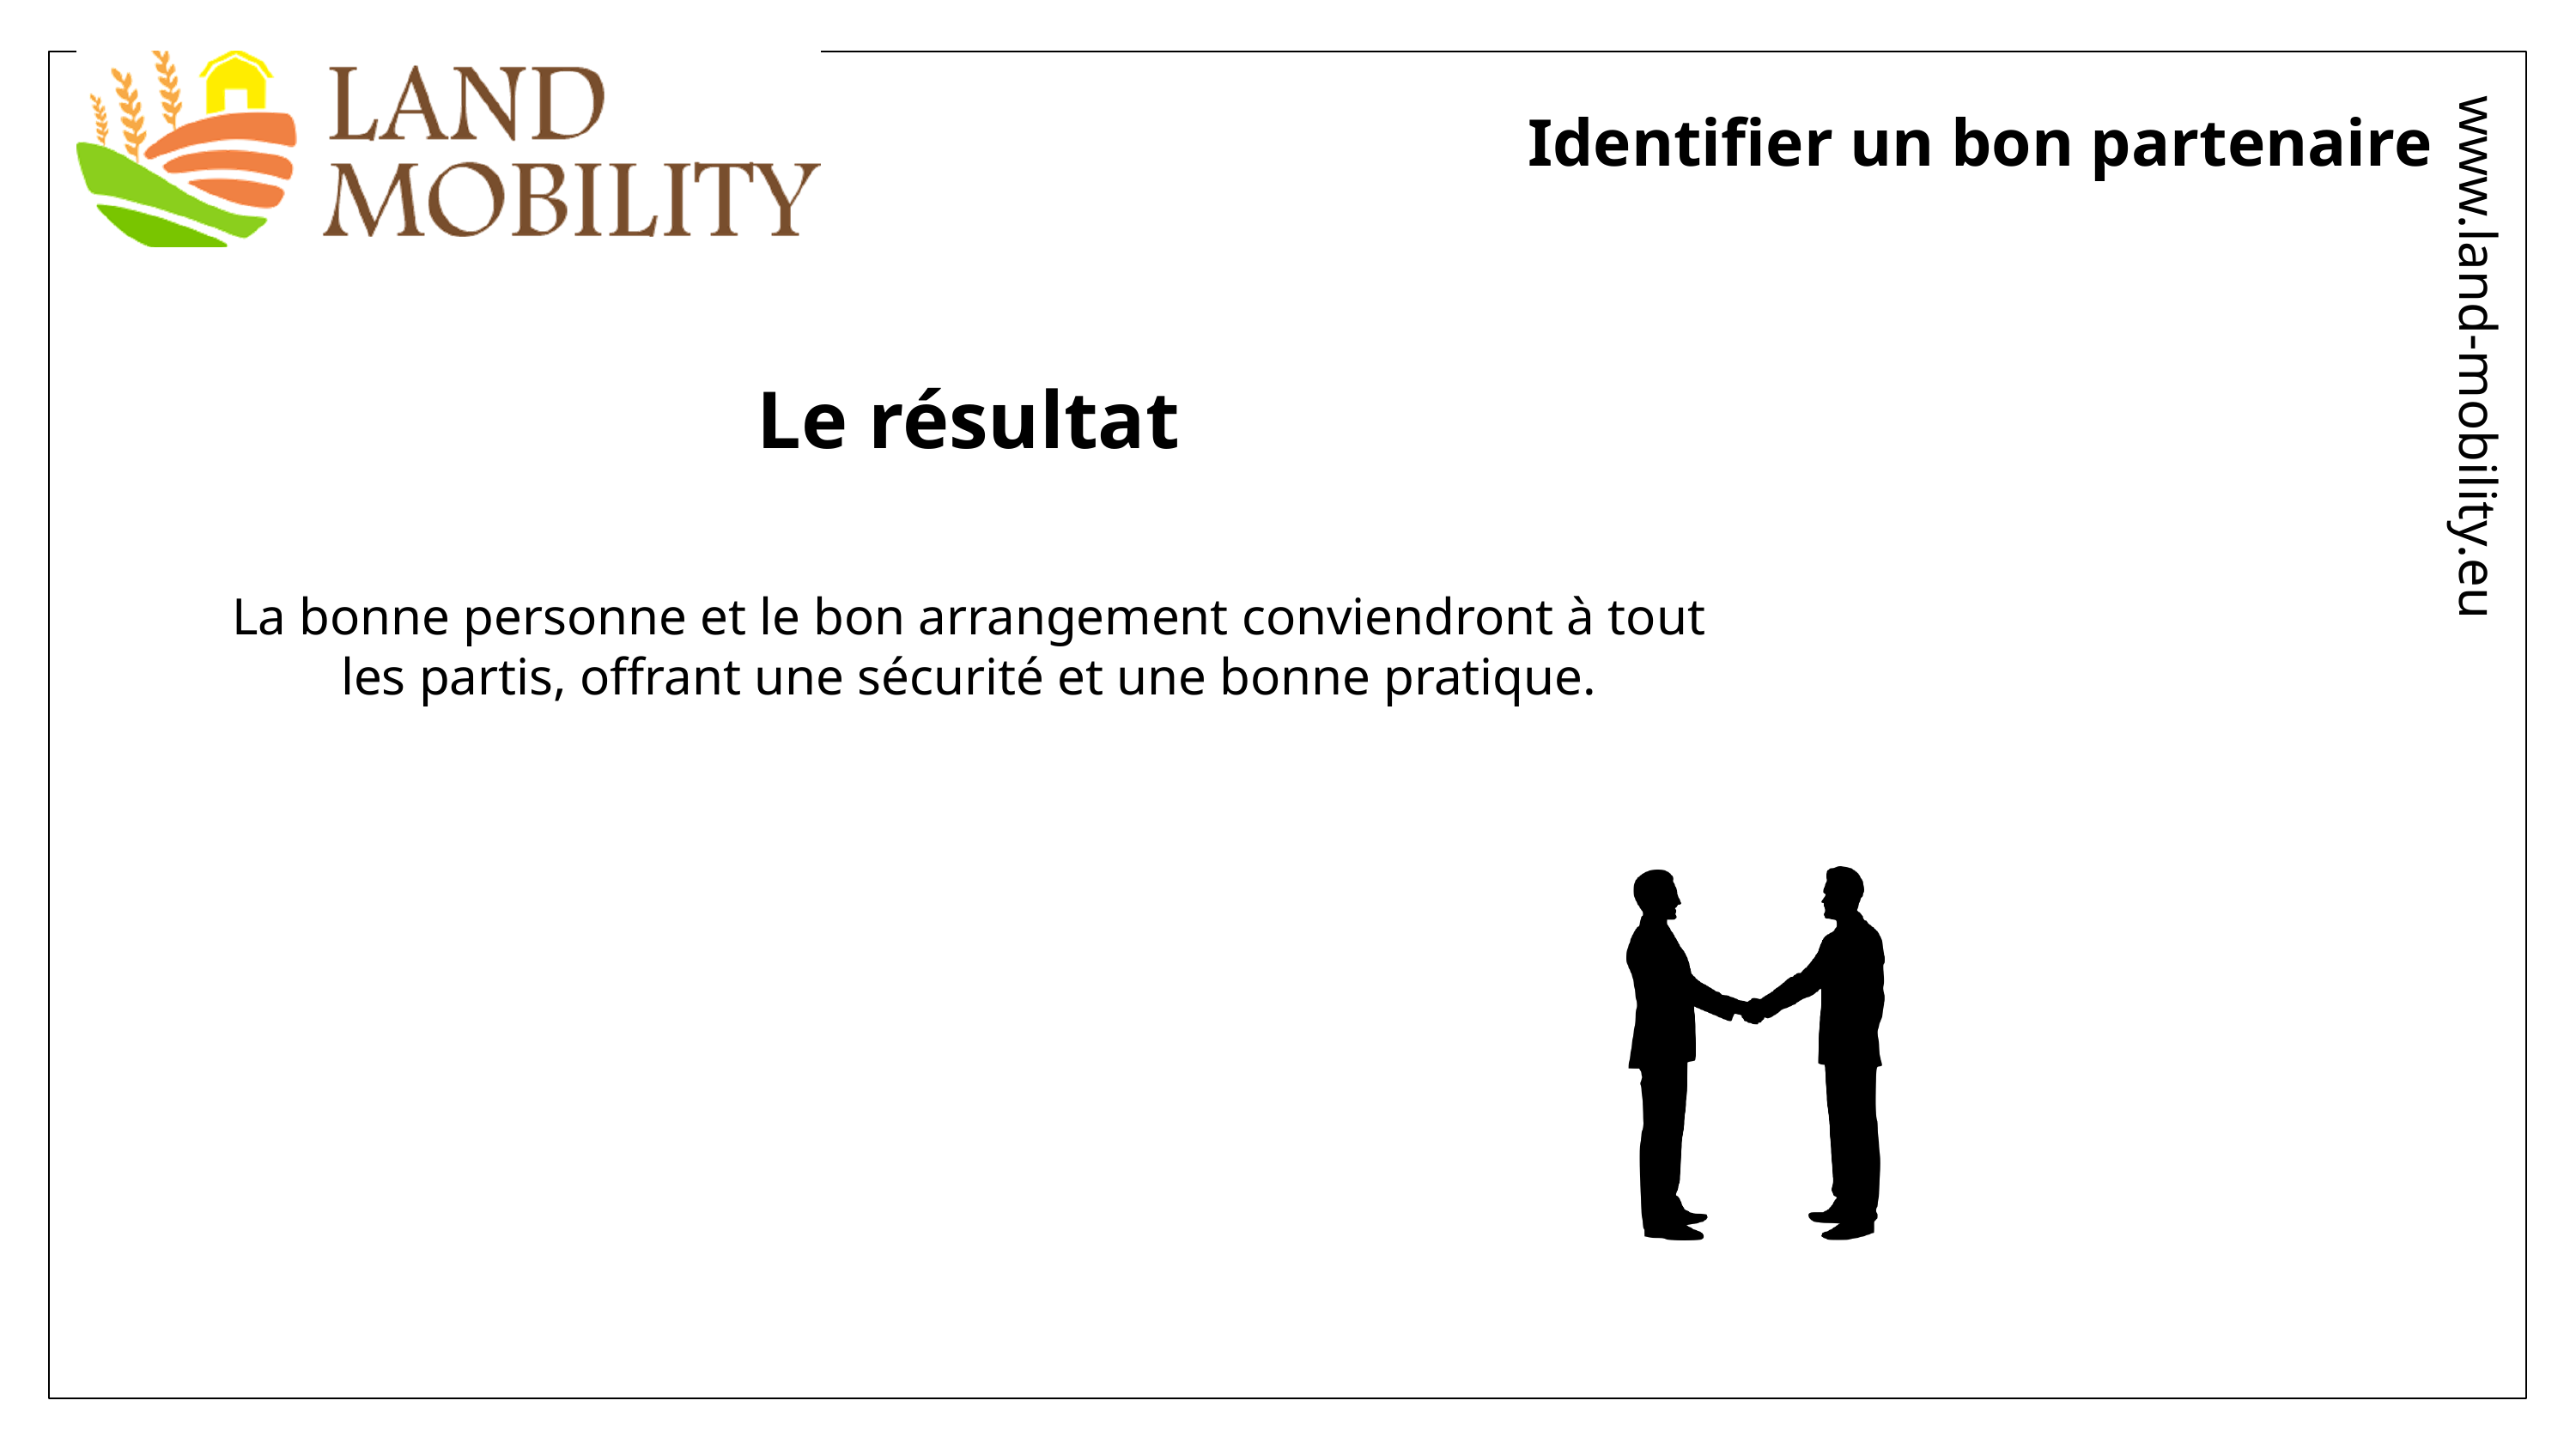

Identifier un bon partenaire
Le résultat
La bonne personne et le bon arrangement conviendront à tout les partis, offrant une sécurité et une bonne pratique.
www.land-mobility.eu